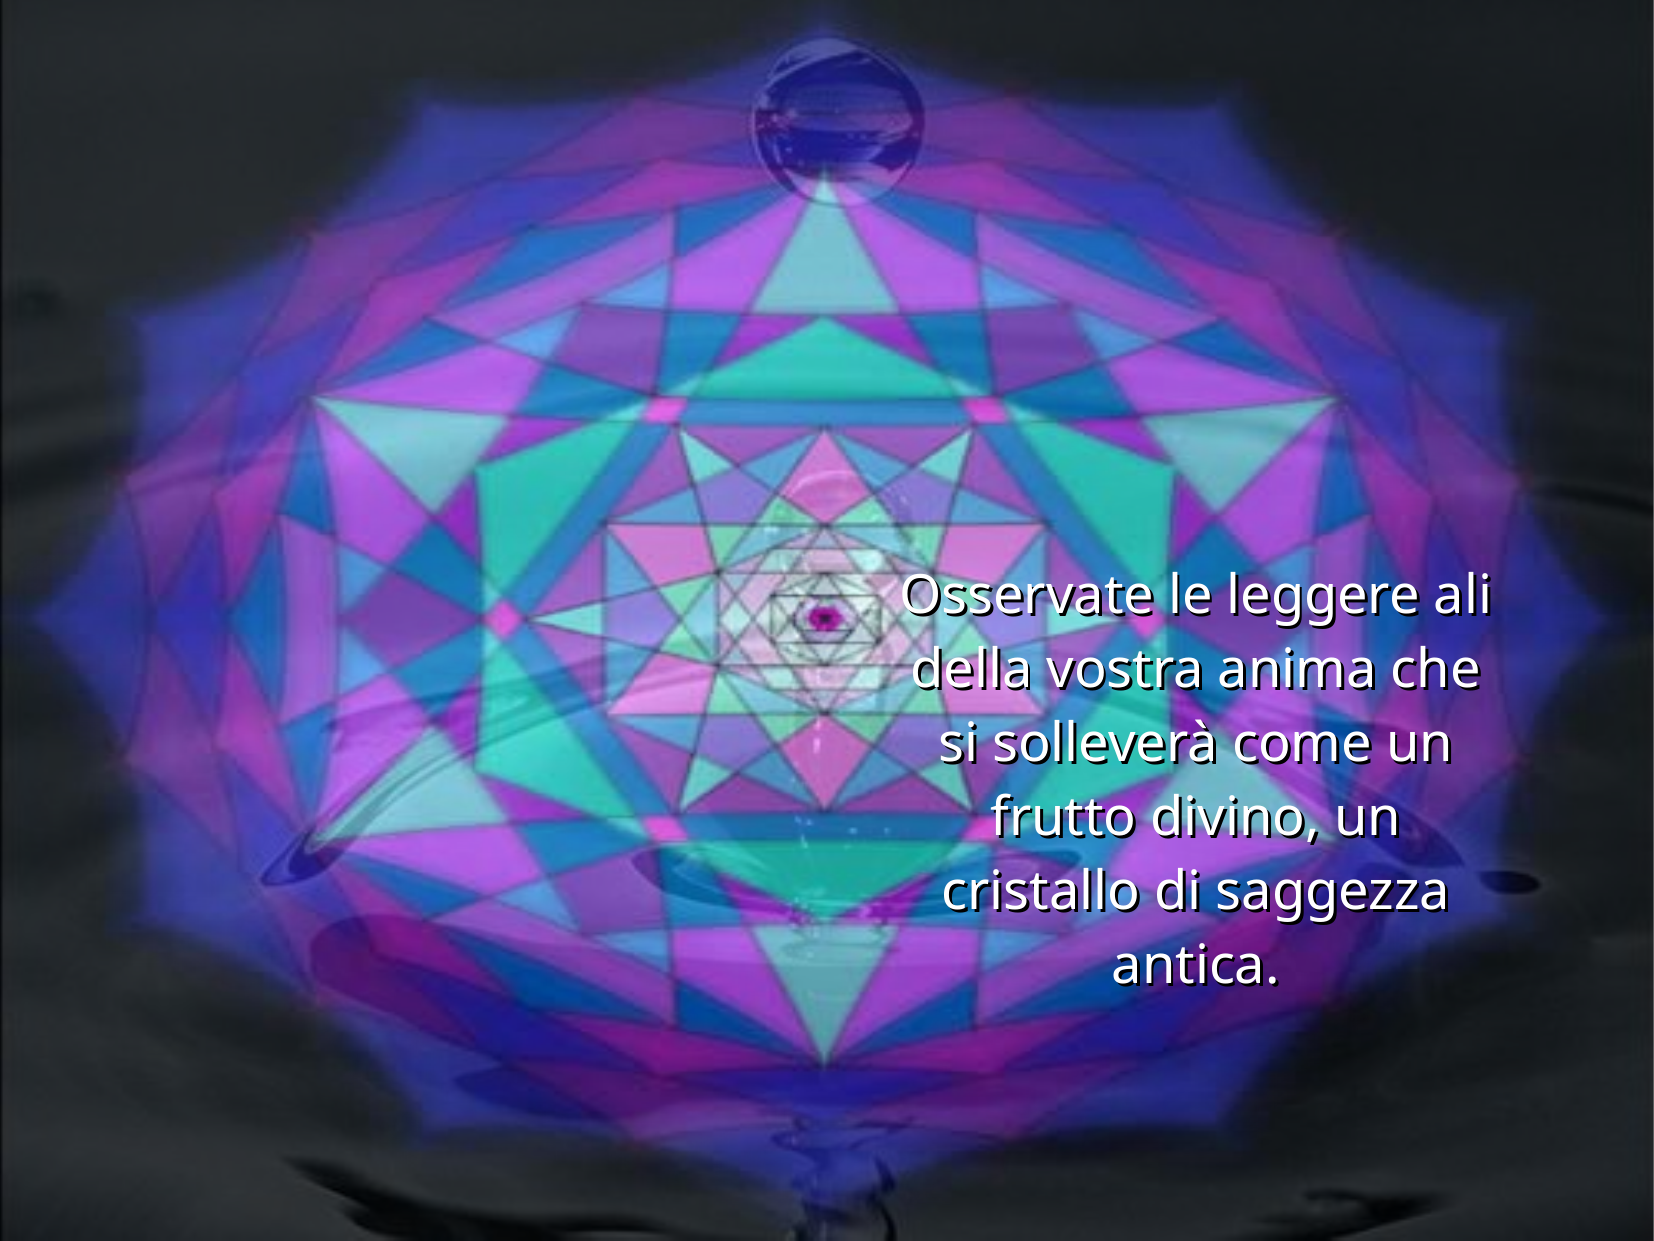

# Osservate le leggere ali della vostra anima che si solleverà come un frutto divino, un cristallo di saggezza antica.